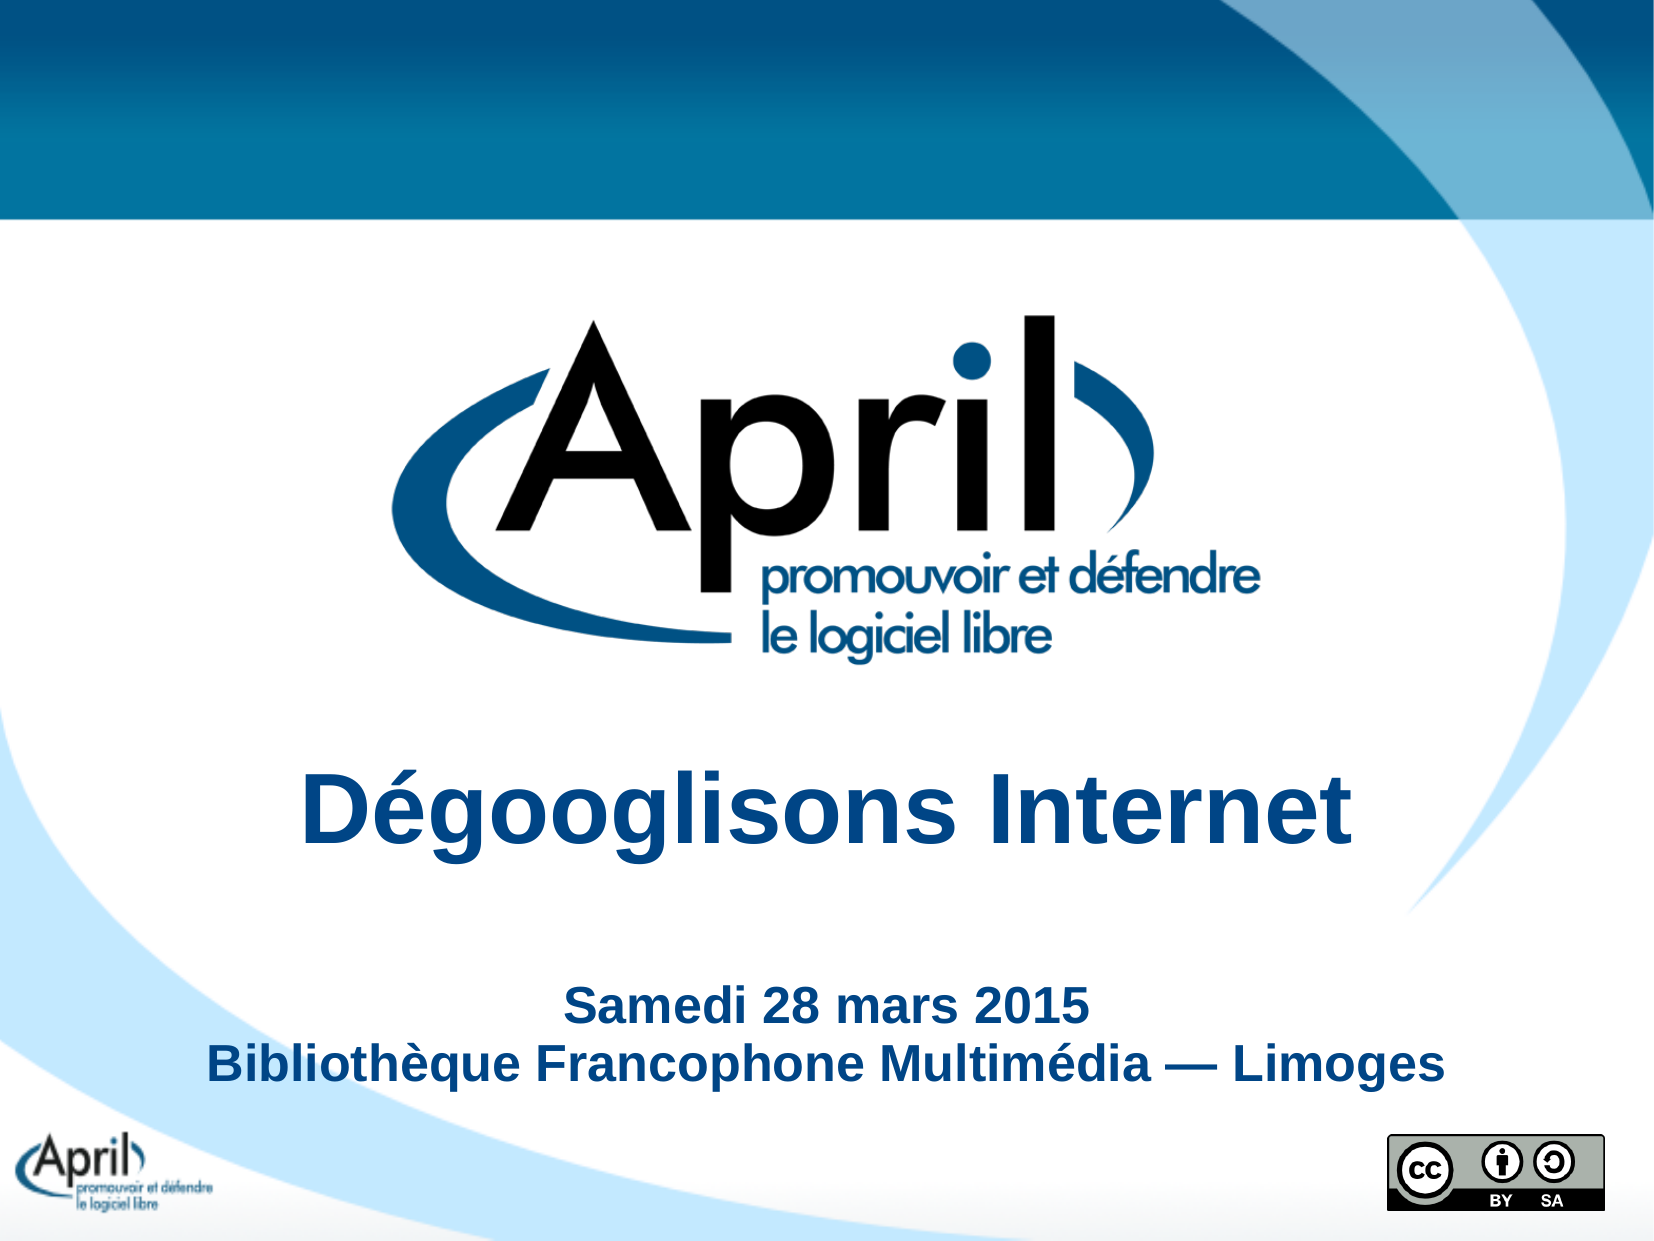

#
Dégooglisons Internet
Samedi 28 mars 2015
Bibliothèque Francophone Multimédia — Limoges